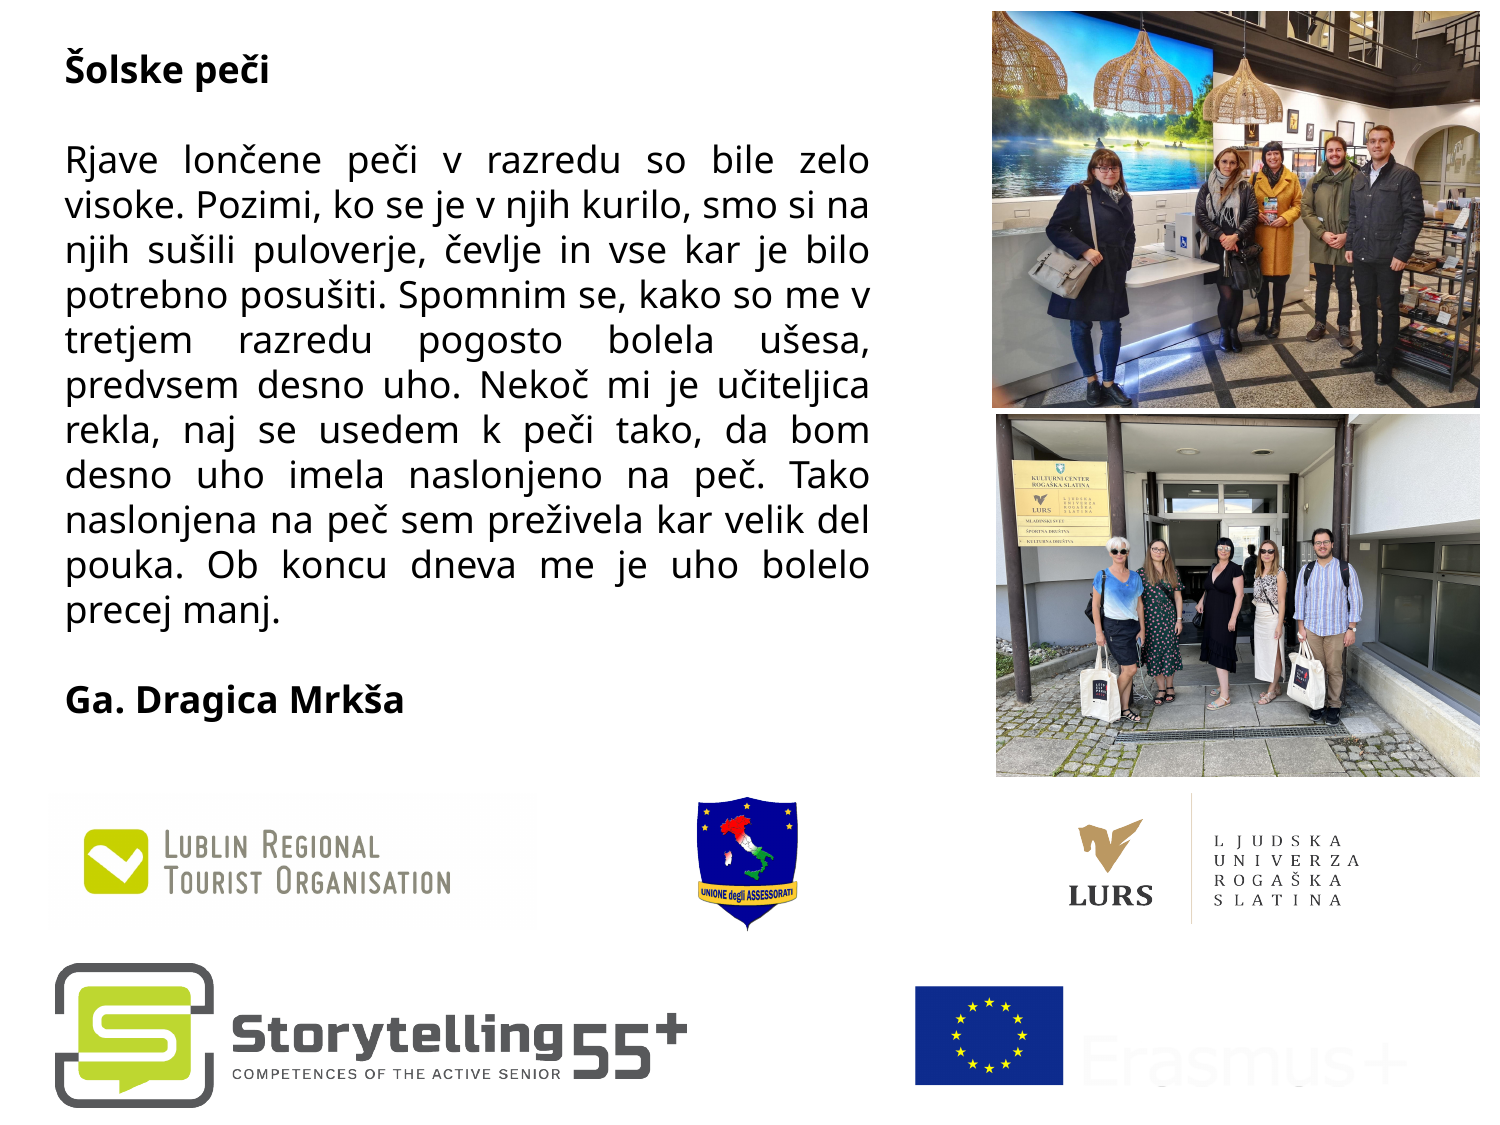

Šolske peči
Rjave lončene peči v razredu so bile zelo visoke. Pozimi, ko se je v njih kurilo, smo si na njih sušili puloverje, čevlje in vse kar je bilo potrebno posušiti. Spomnim se, kako so me v tretjem razredu pogosto bolela ušesa, predvsem desno uho. Nekoč mi je učiteljica rekla, naj se usedem k peči tako, da bom desno uho imela naslonjeno na peč. Tako naslonjena na peč sem preživela kar velik del pouka. Ob koncu dneva me je uho bolelo precej manj.
Ga. Dragica Mrkša